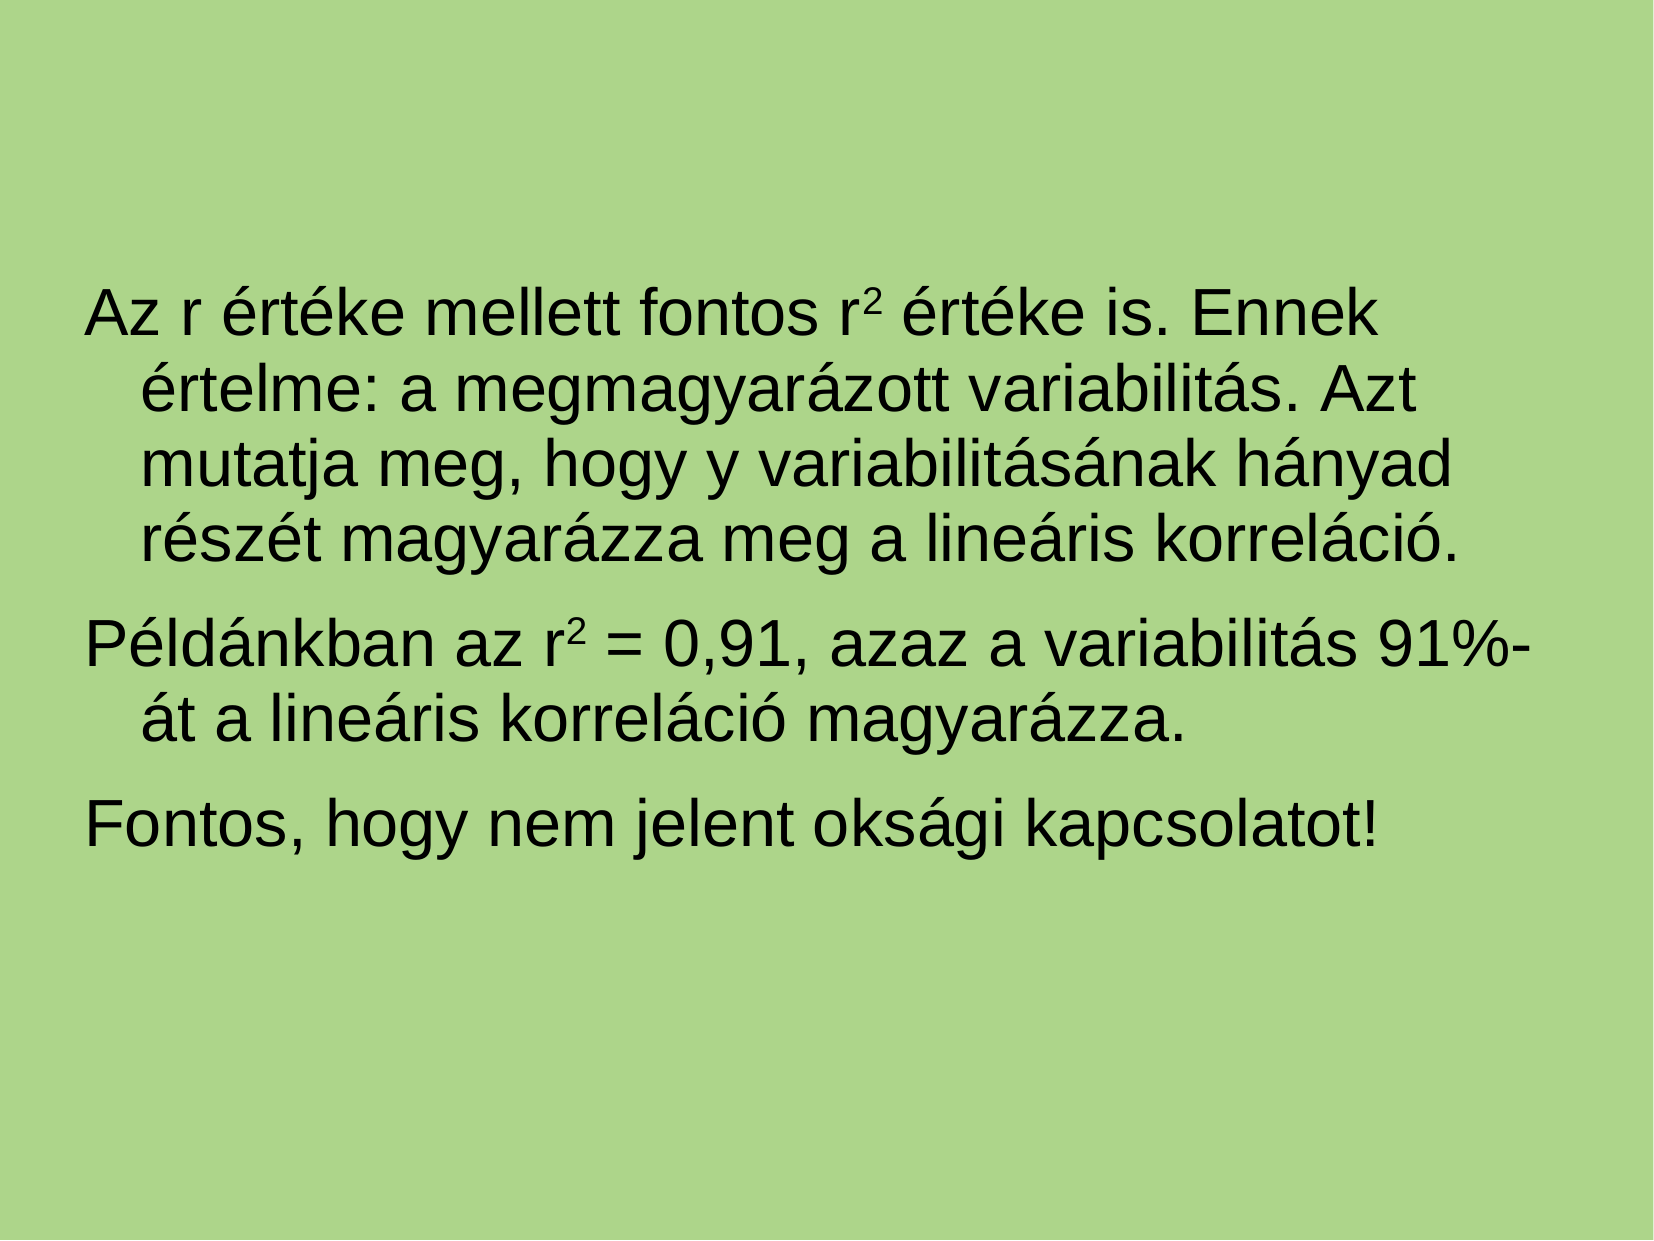

#
Az r értéke mellett fontos r2 értéke is. Ennek értelme: a megmagyarázott variabilitás. Azt mutatja meg, hogy y variabilitásának hányad részét magyarázza meg a lineáris korreláció.
Példánkban az r2 = 0,91, azaz a variabilitás 91%-át a lineáris korreláció magyarázza.
Fontos, hogy nem jelent oksági kapcsolatot!